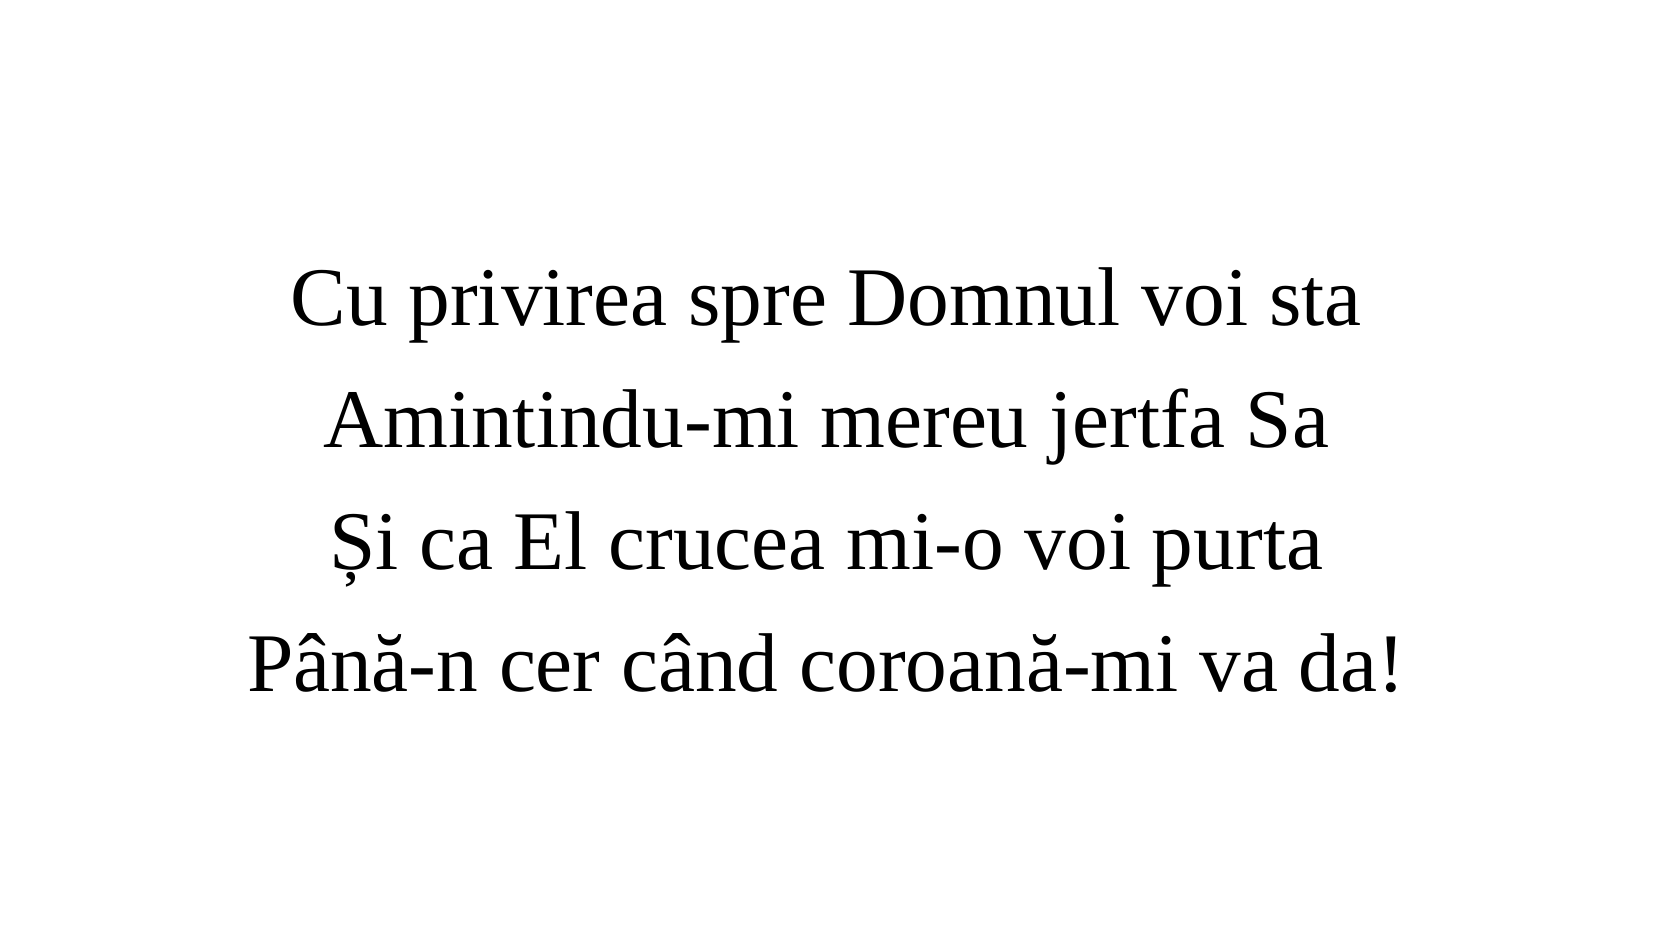

# Cu privirea spre Domnul voi sta
Amintindu-mi mereu jertfa Sa
Și ca El crucea mi-o voi purta
Până-n cer când coroană-mi va da!